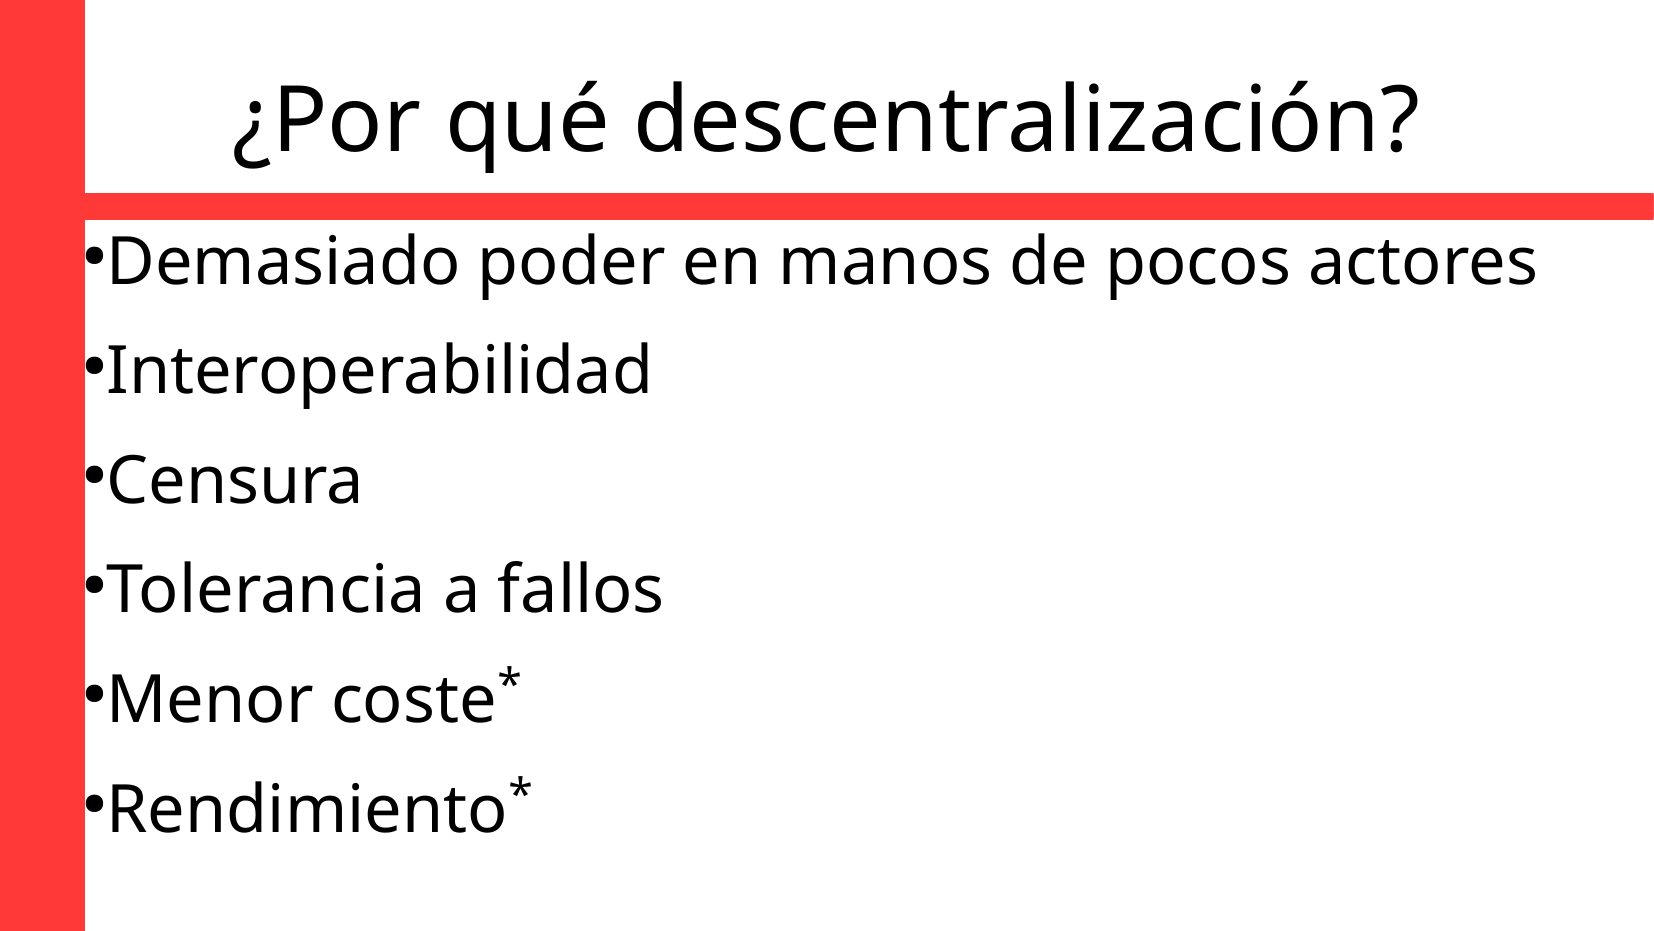

# ¿Por qué descentralización?
Demasiado poder en manos de pocos actores
Interoperabilidad
Censura
Tolerancia a fallos
Menor coste*
Rendimiento*